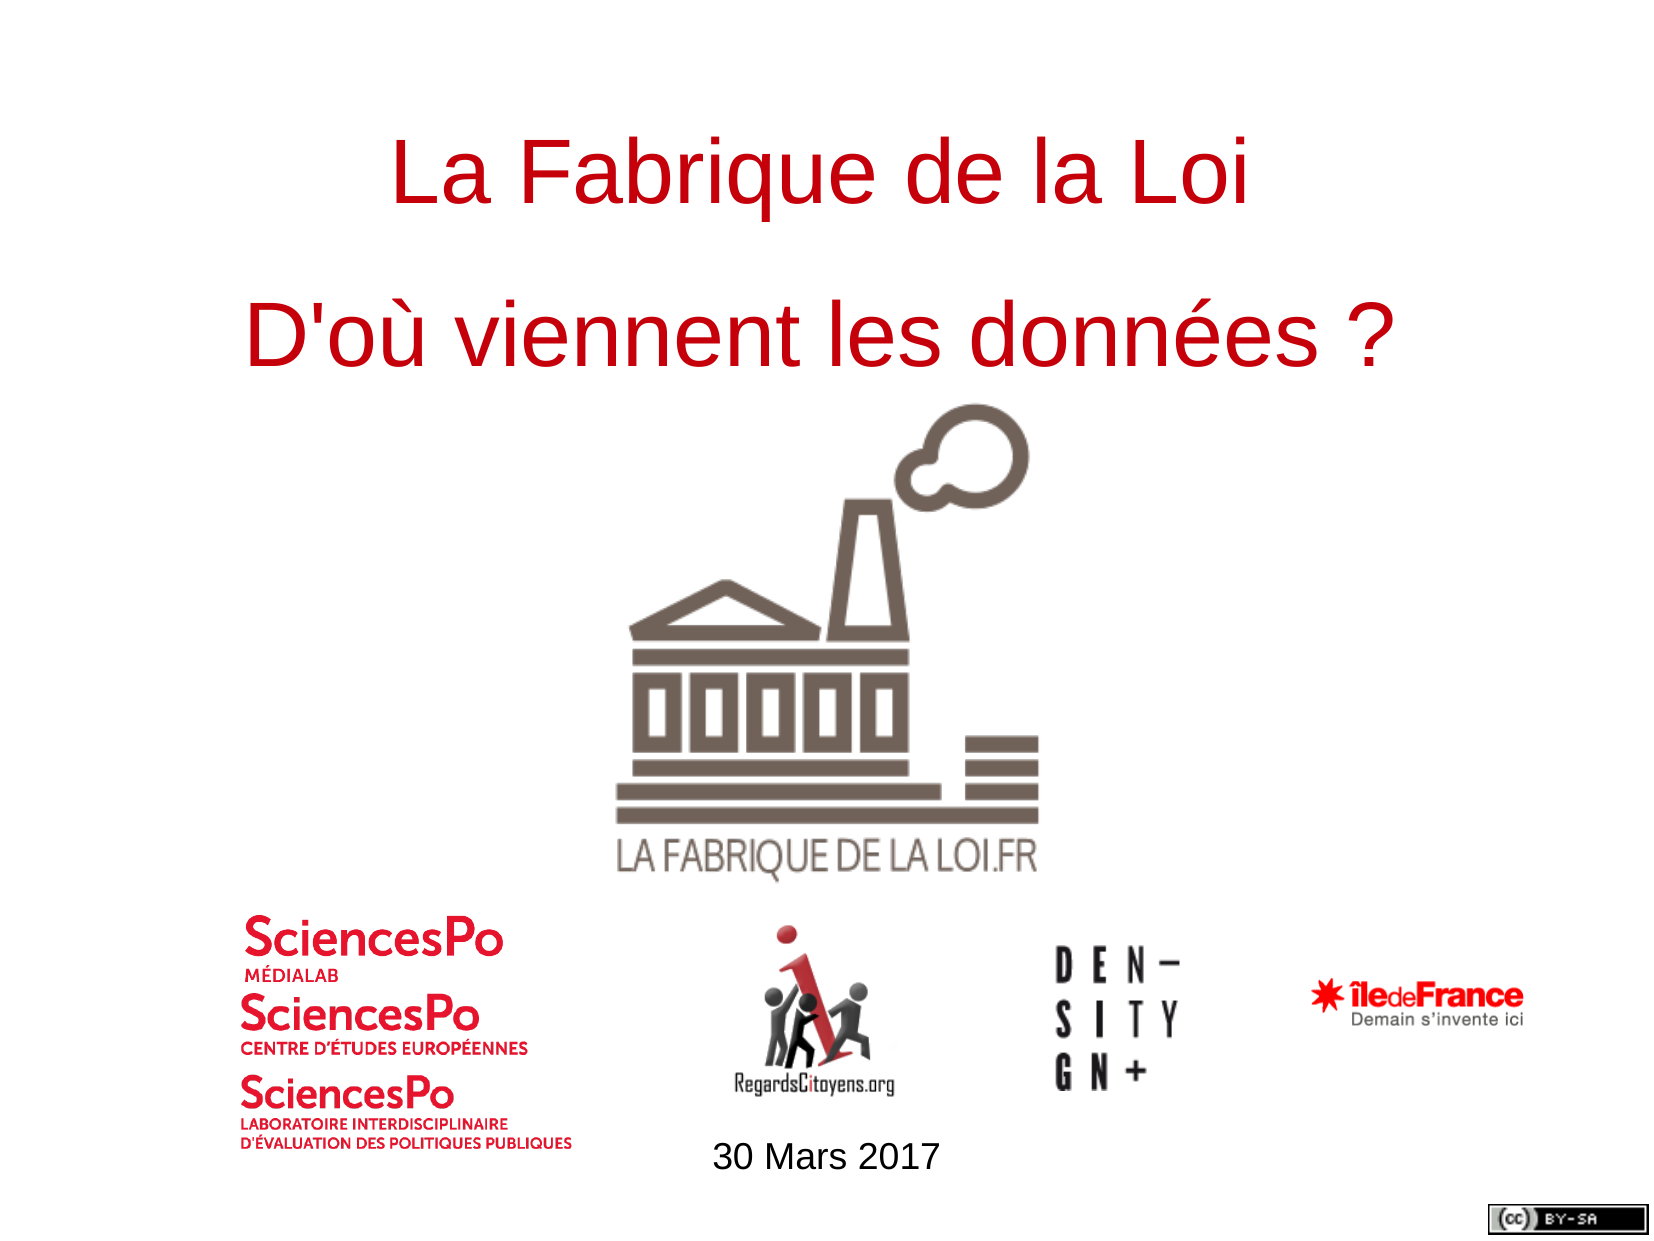

# La Fabrique de la Loi D'où viennent les données ?
30 Mars 2017